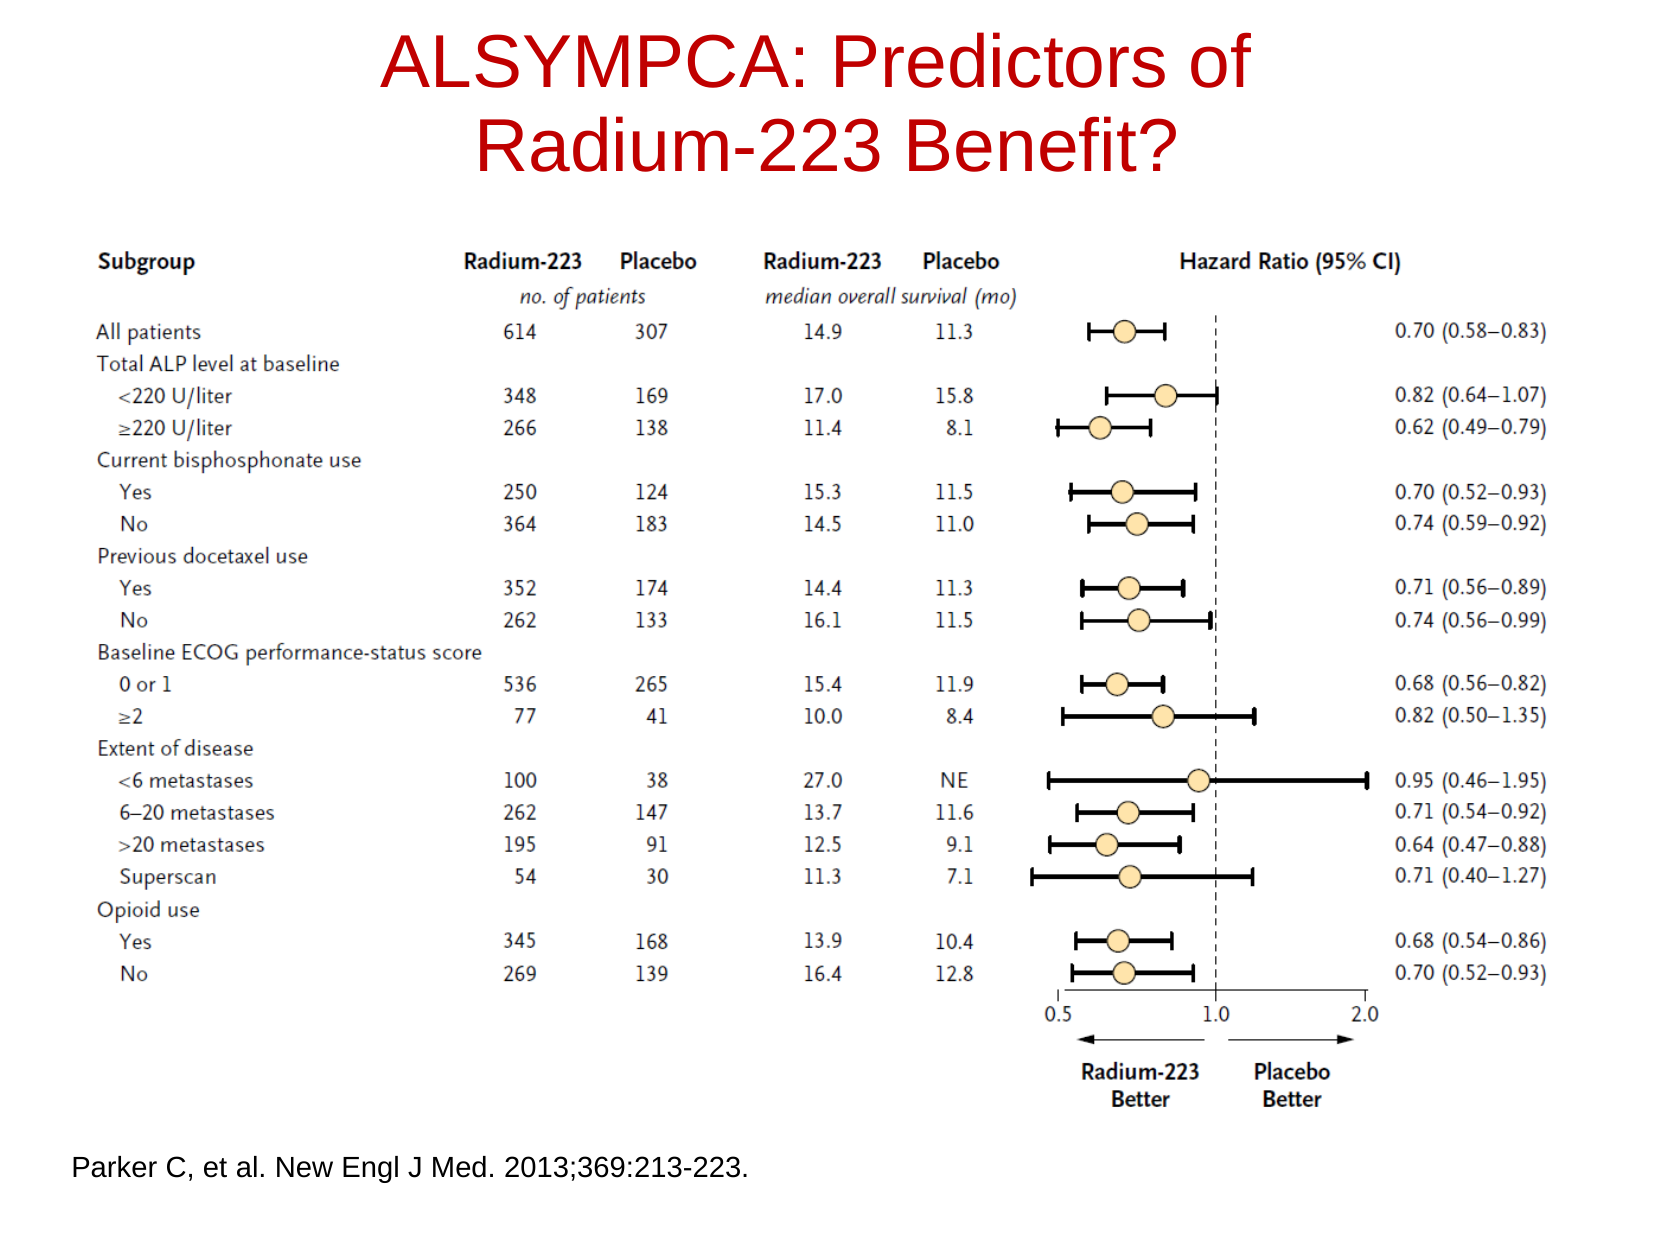

ALSYMPCA: Predictors of
Radium-223 Benefit?
Parker C, et al. New Engl J Med. 2013;369:213-223.